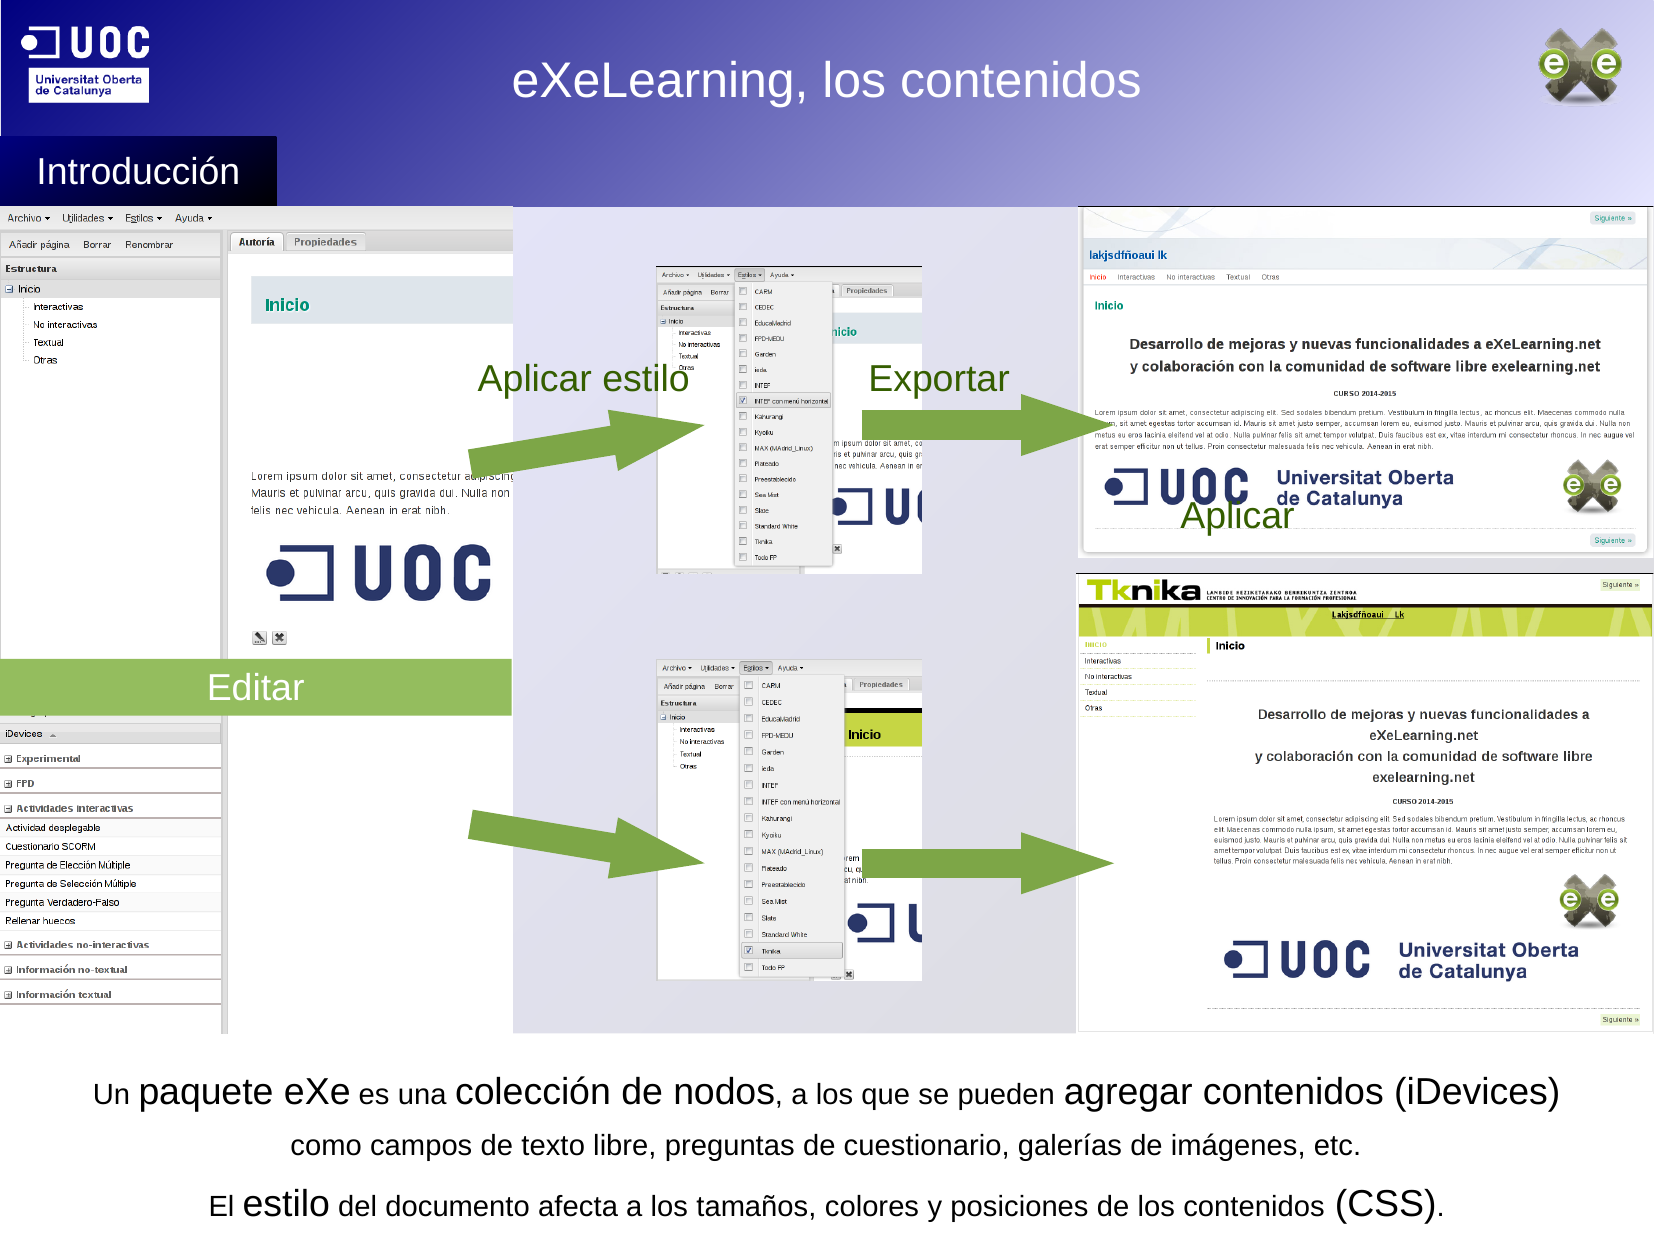

eXeLearning, los contenidos
Introducción
Aplicar estilo
Exportar
Aplicar
Editar
Un paquete eXe es una colección de nodos, a los que se pueden agregar contenidos (iDevices) como campos de texto libre, preguntas de cuestionario, galerías de imágenes, etc.
El estilo del documento afecta a los tamaños, colores y posiciones de los contenidos (CSS).